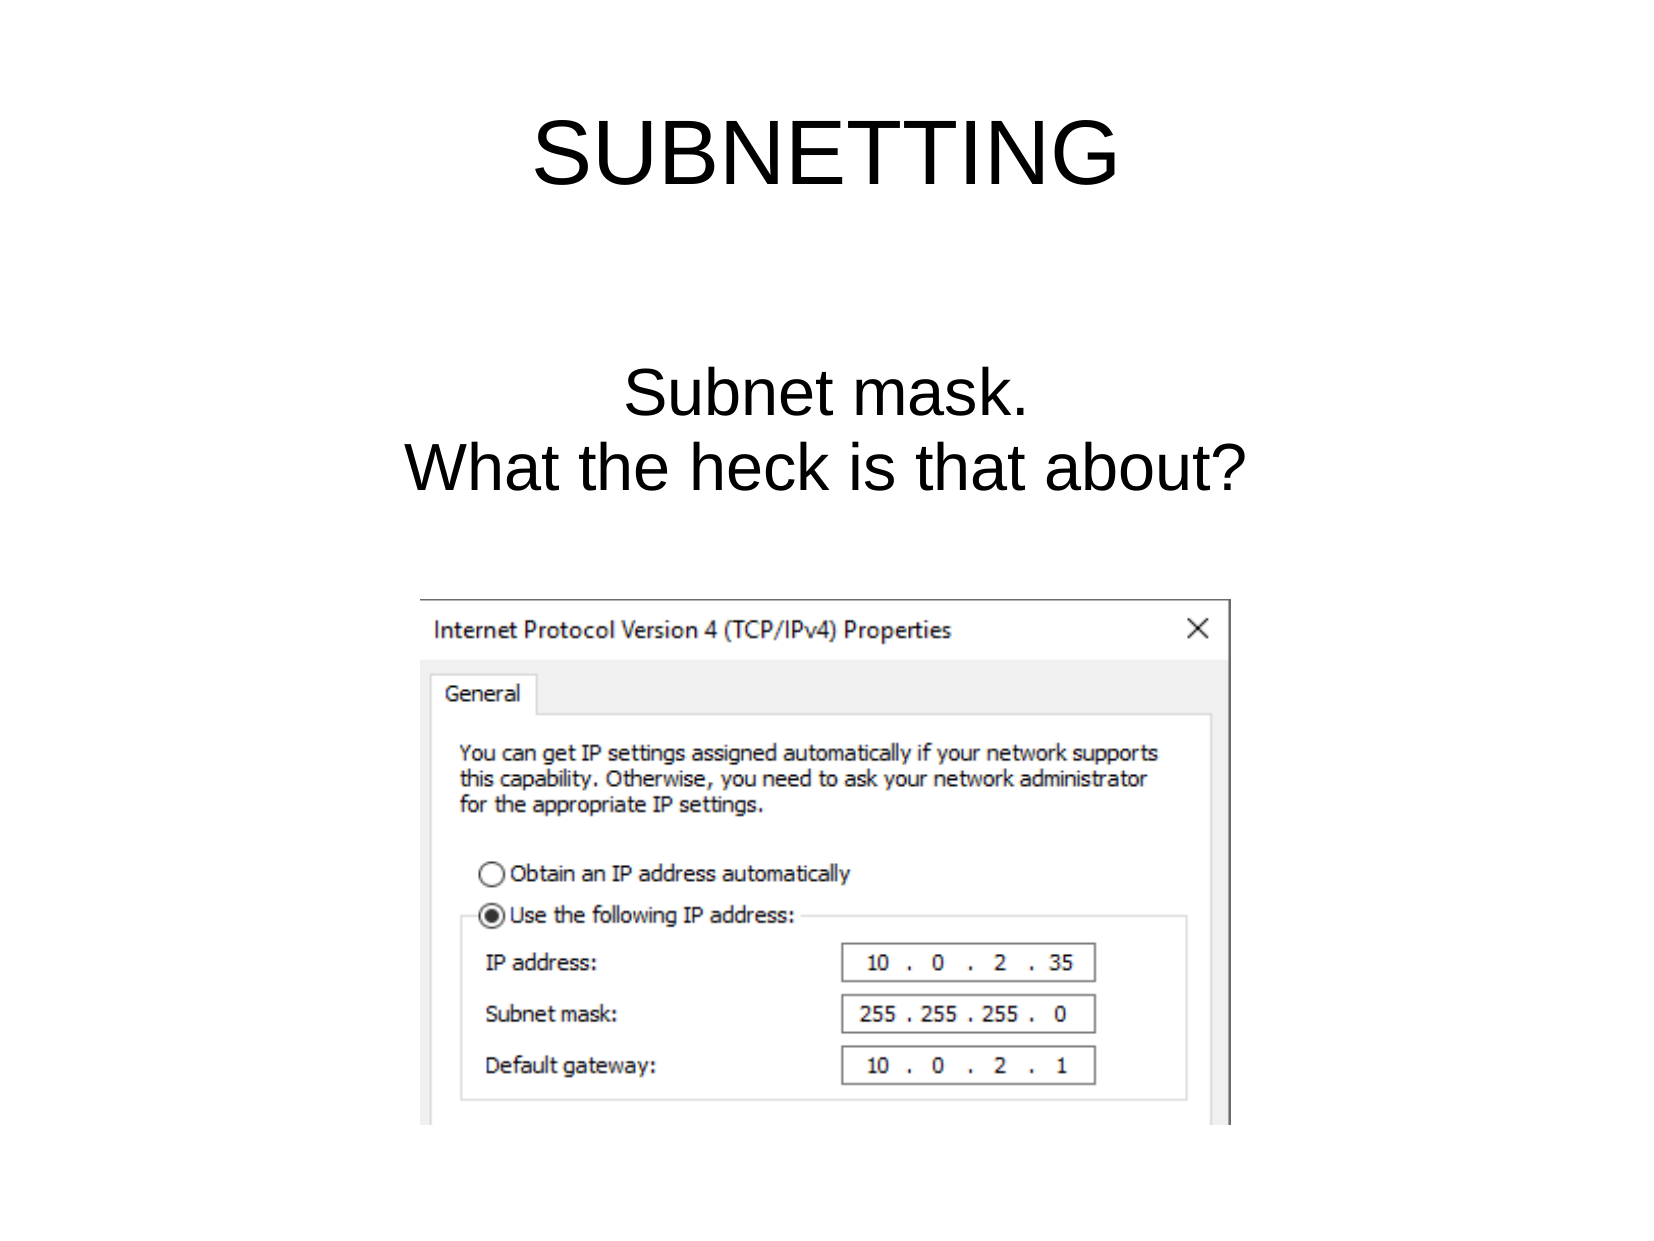

# SUBNETTING
Subnet mask.
What the heck is that about?